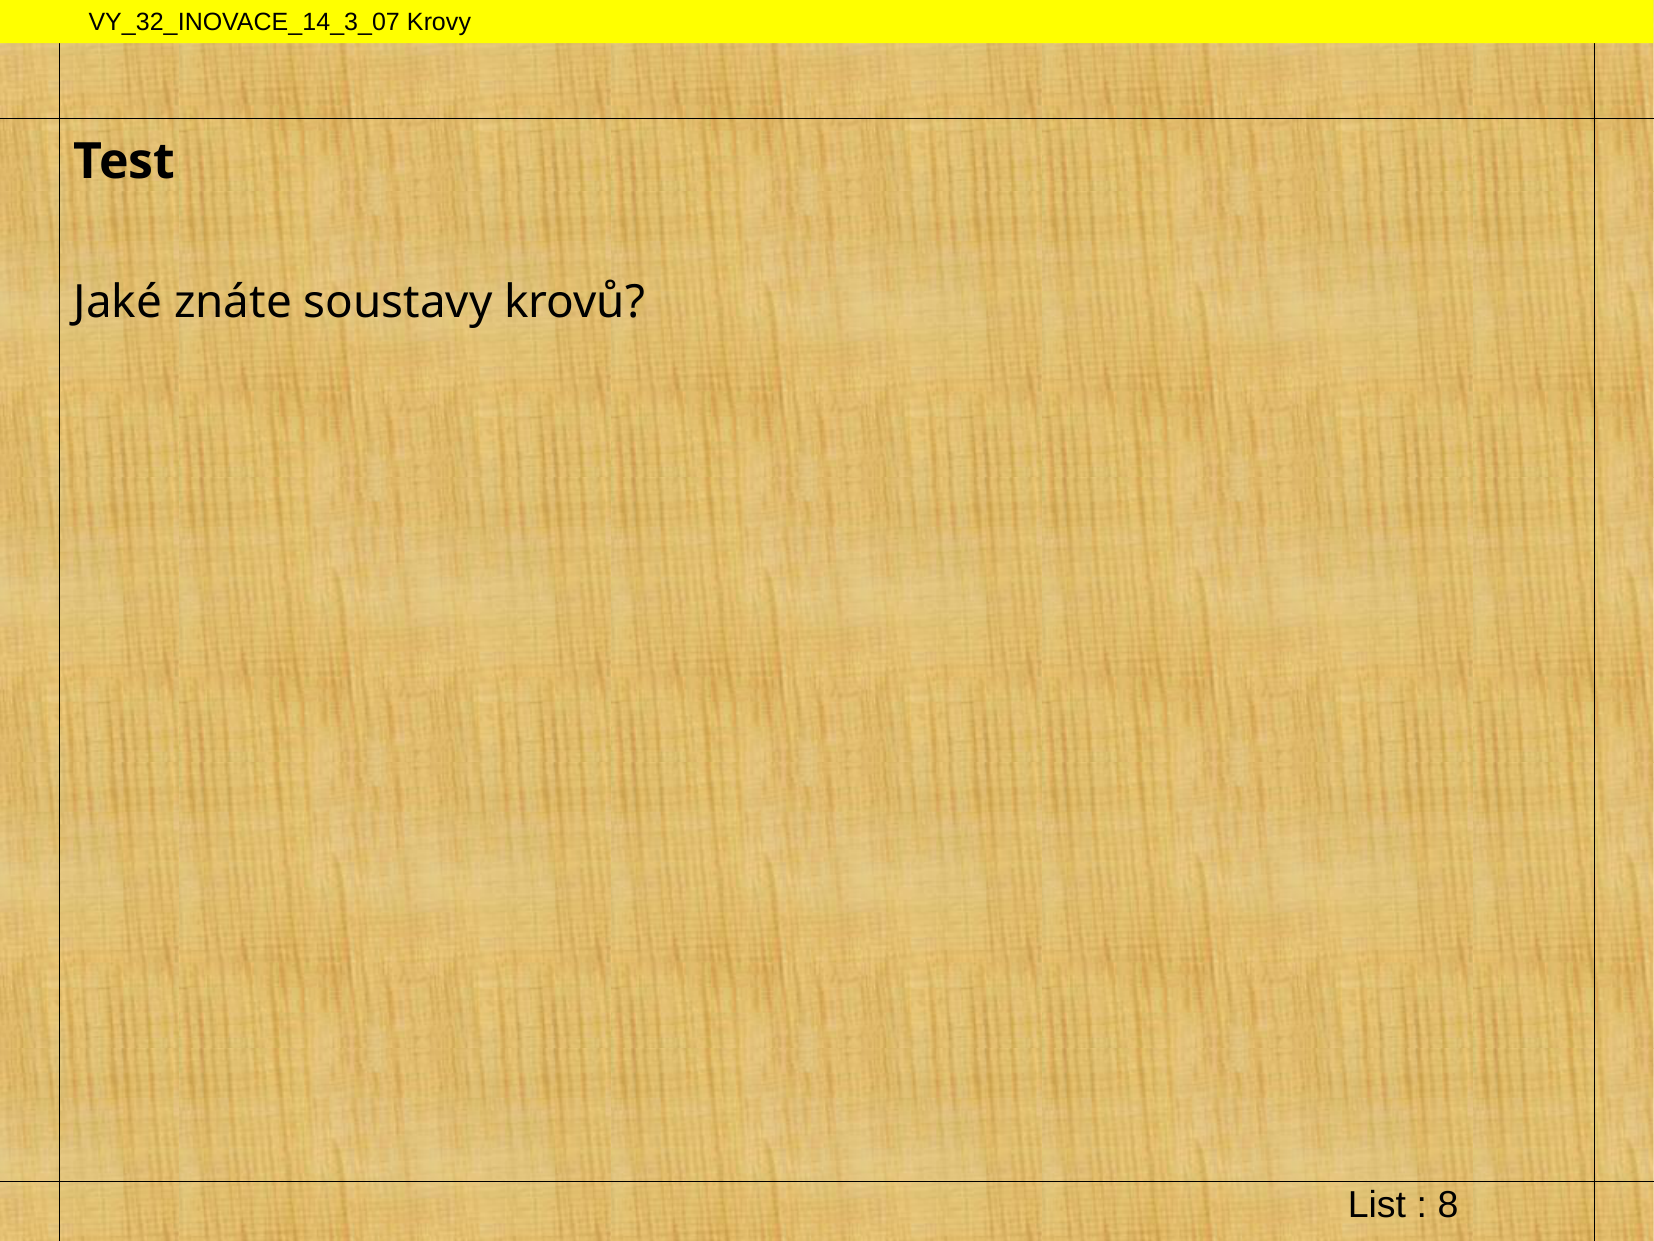

VY_32_INOVACE_14_3_07 Krovy
Test
Jaké znáte soustavy krovů?
List :